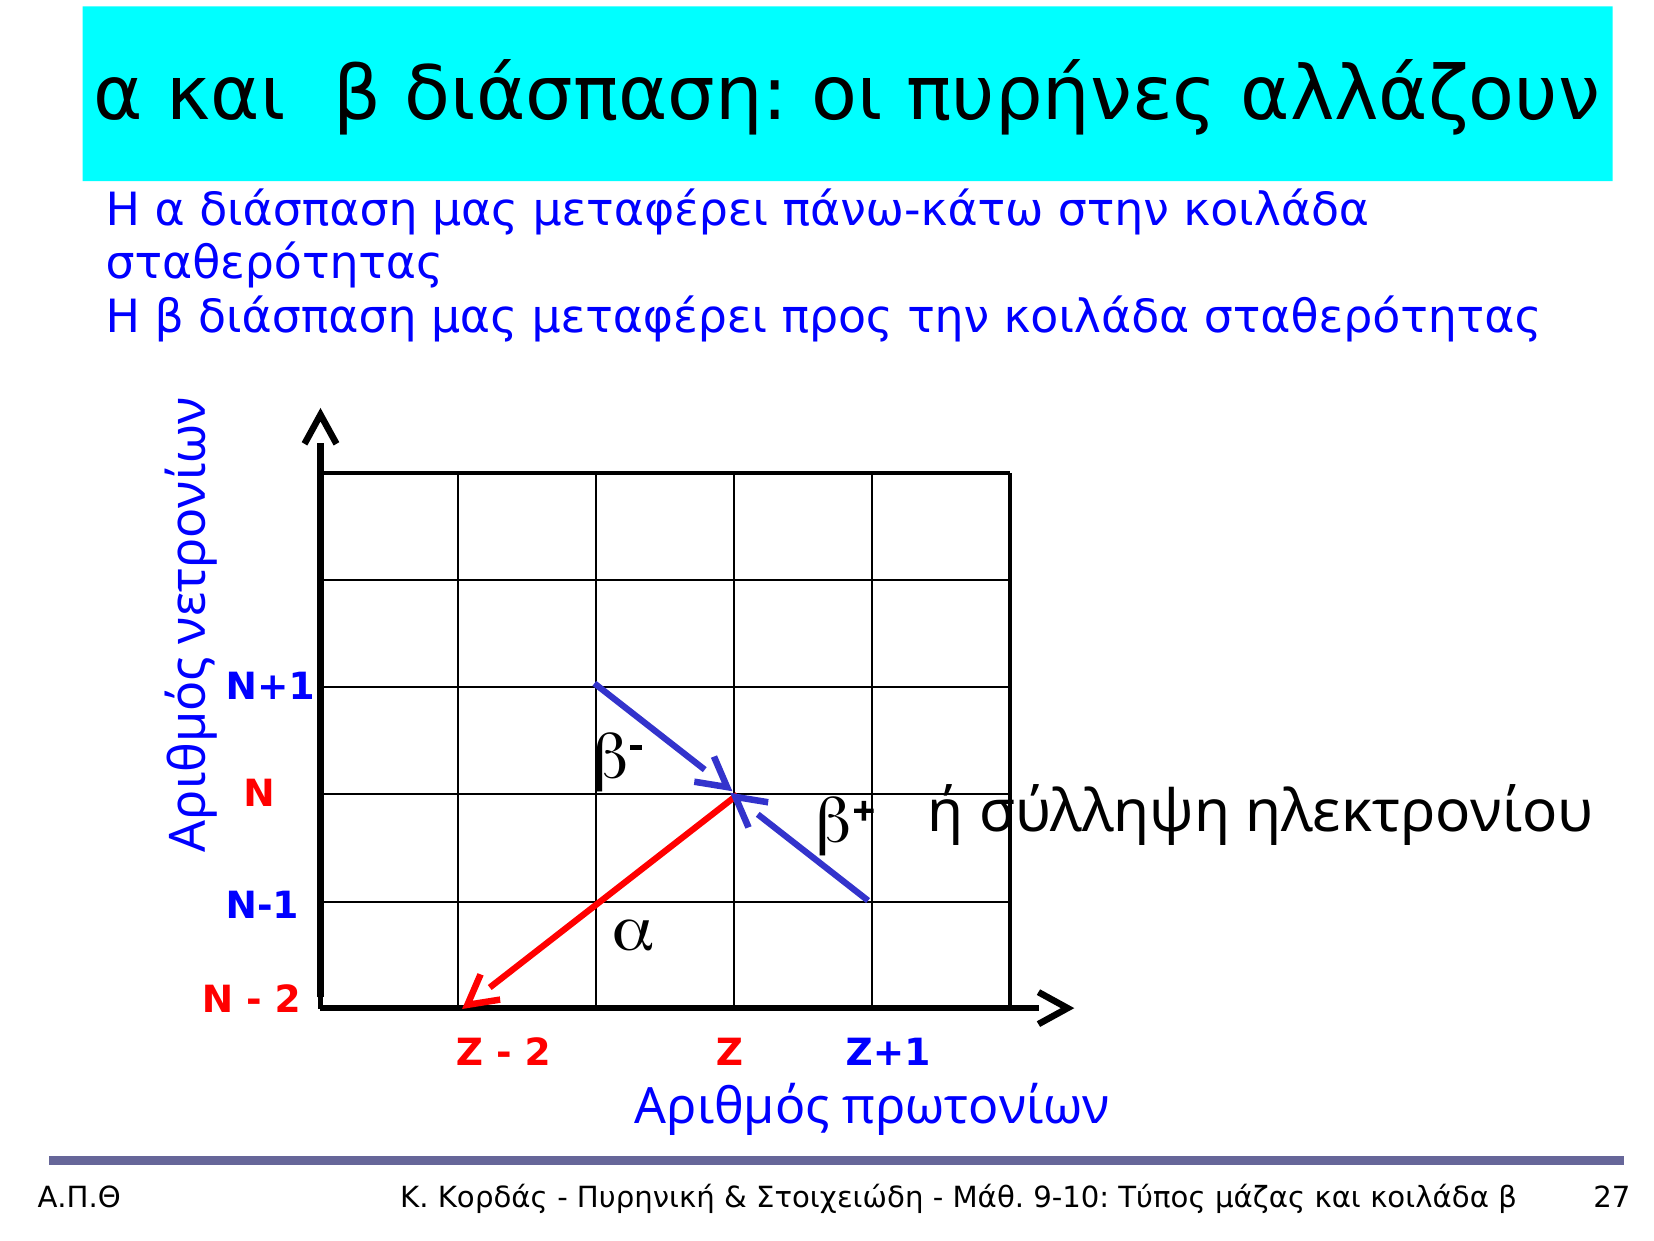

# α και β διάσπαση: οι πυρήνες αλλάζουν
Η α διάσπαση μας μεταφέρει πάνω-κάτω στην κοιλάδα σταθερότητας
Η β διάσπαση μας μεταφέρει προς την κοιλάδα σταθερότητας
Αριθμός νετρονίων
Ν+1
-
Ν
ή σύλληψη ηλεκτρονίου
+

Ν-1
Ν - 2
Ζ - 2
Ζ
Ζ+1
Αριθμός πρωτονίων
Α.Π.Θ
Κ. Κορδάς - Πυρηνική & Στοιχειώδη - Μάθ. 9-10: Τύπος μάζας και κοιλάδα β
27